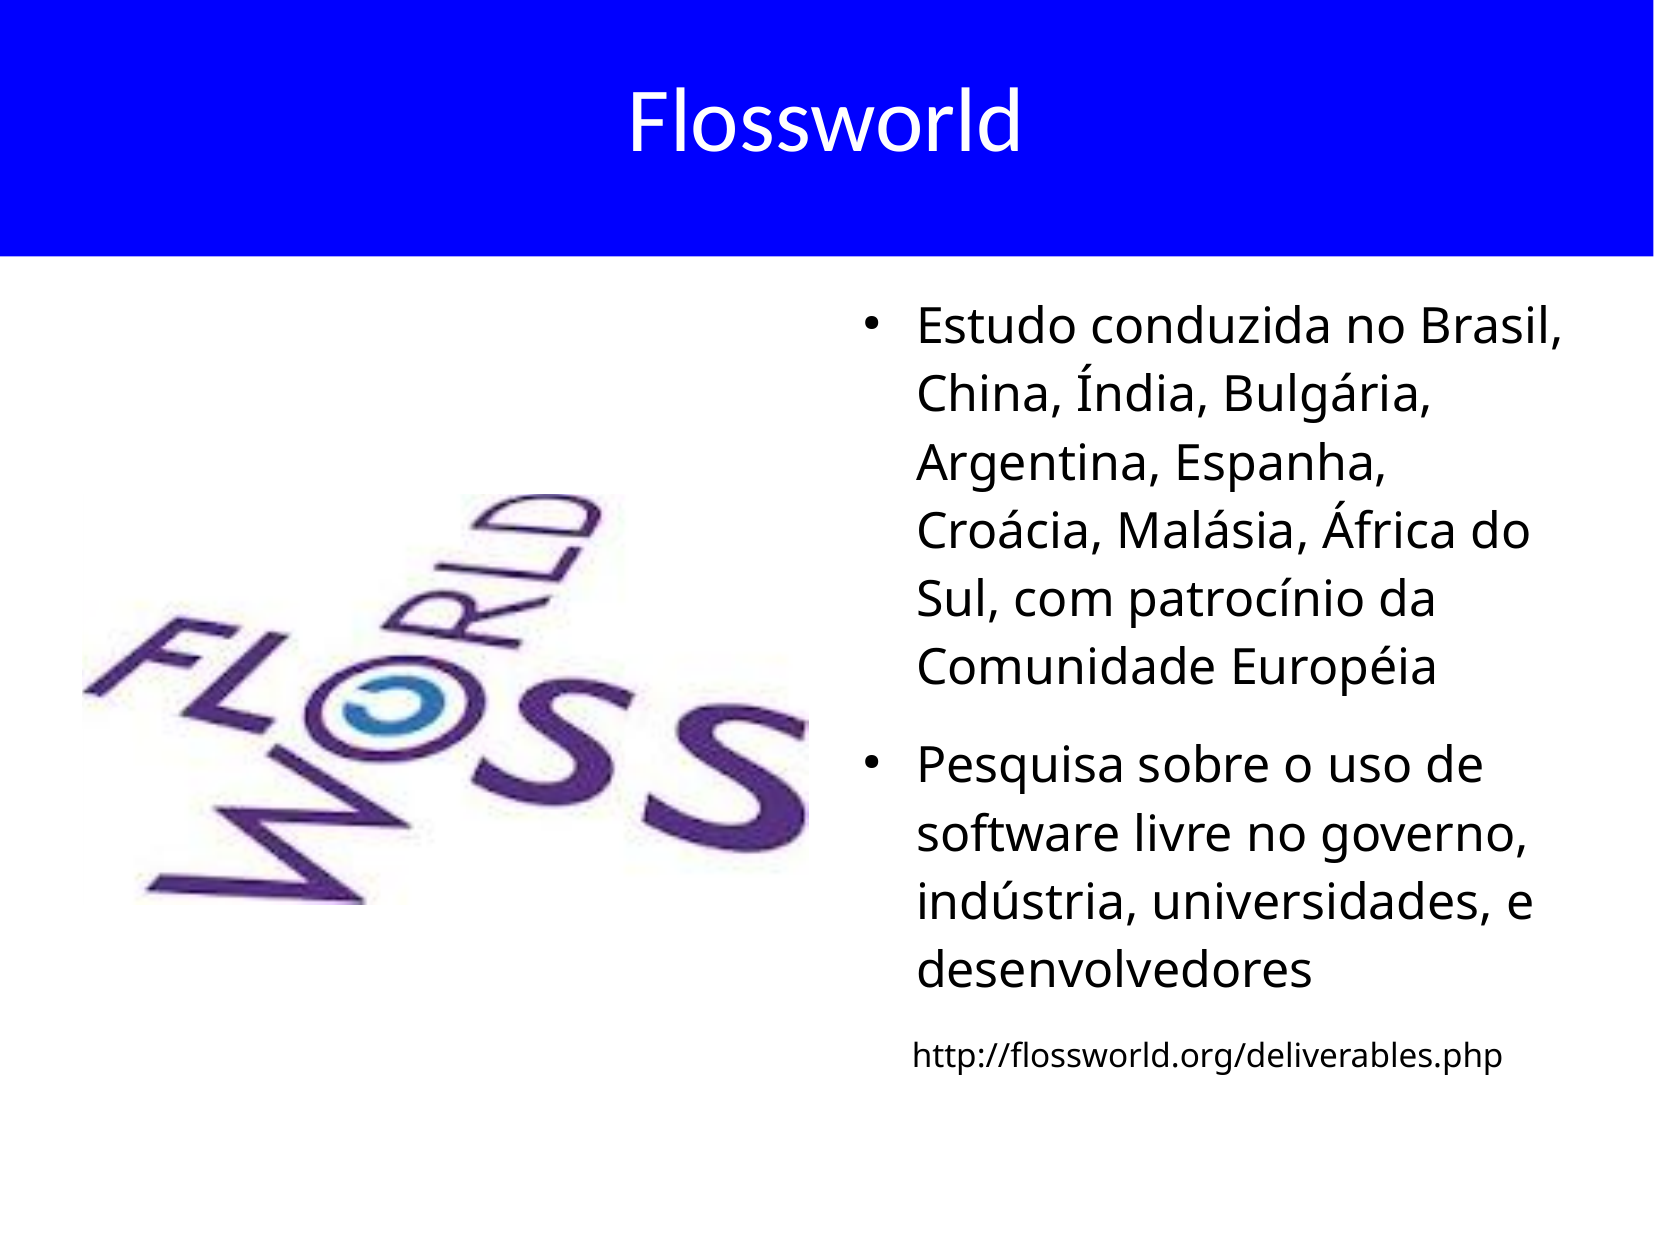

# Flossworld
Estudo conduzida no Brasil, China, Índia, Bulgária, Argentina, Espanha, Croácia, Malásia, África do Sul, com patrocínio da Comunidade Européia
Pesquisa sobre o uso de software livre no governo, indústria, universidades, e desenvolvedores
http://flossworld.org/deliverables.php